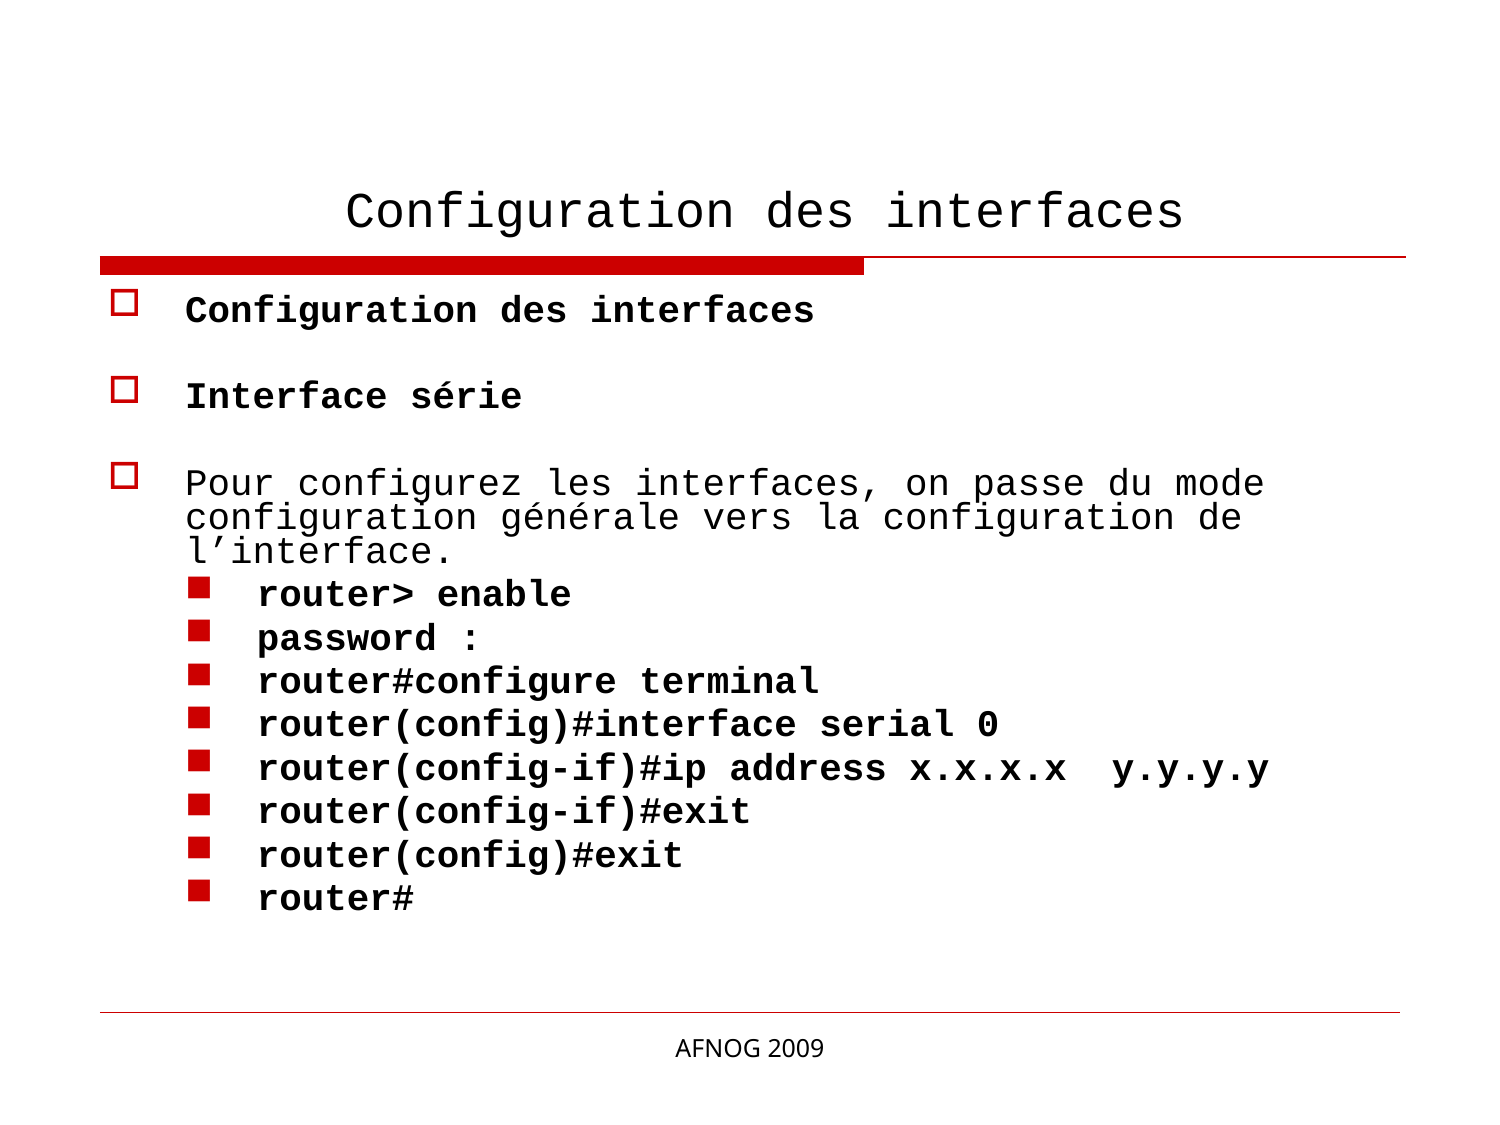

# Configuration des interfaces
Configuration des interfaces
Interface série
Pour configurez les interfaces, on passe du mode configuration générale vers la configuration de l’interface.
router> enable
password :
router#configure terminal
router(config)#interface serial 0
router(config-if)#ip address x.x.x.x y.y.y.y
router(config-if)#exit
router(config)#exit
router#
AFNOG 2009